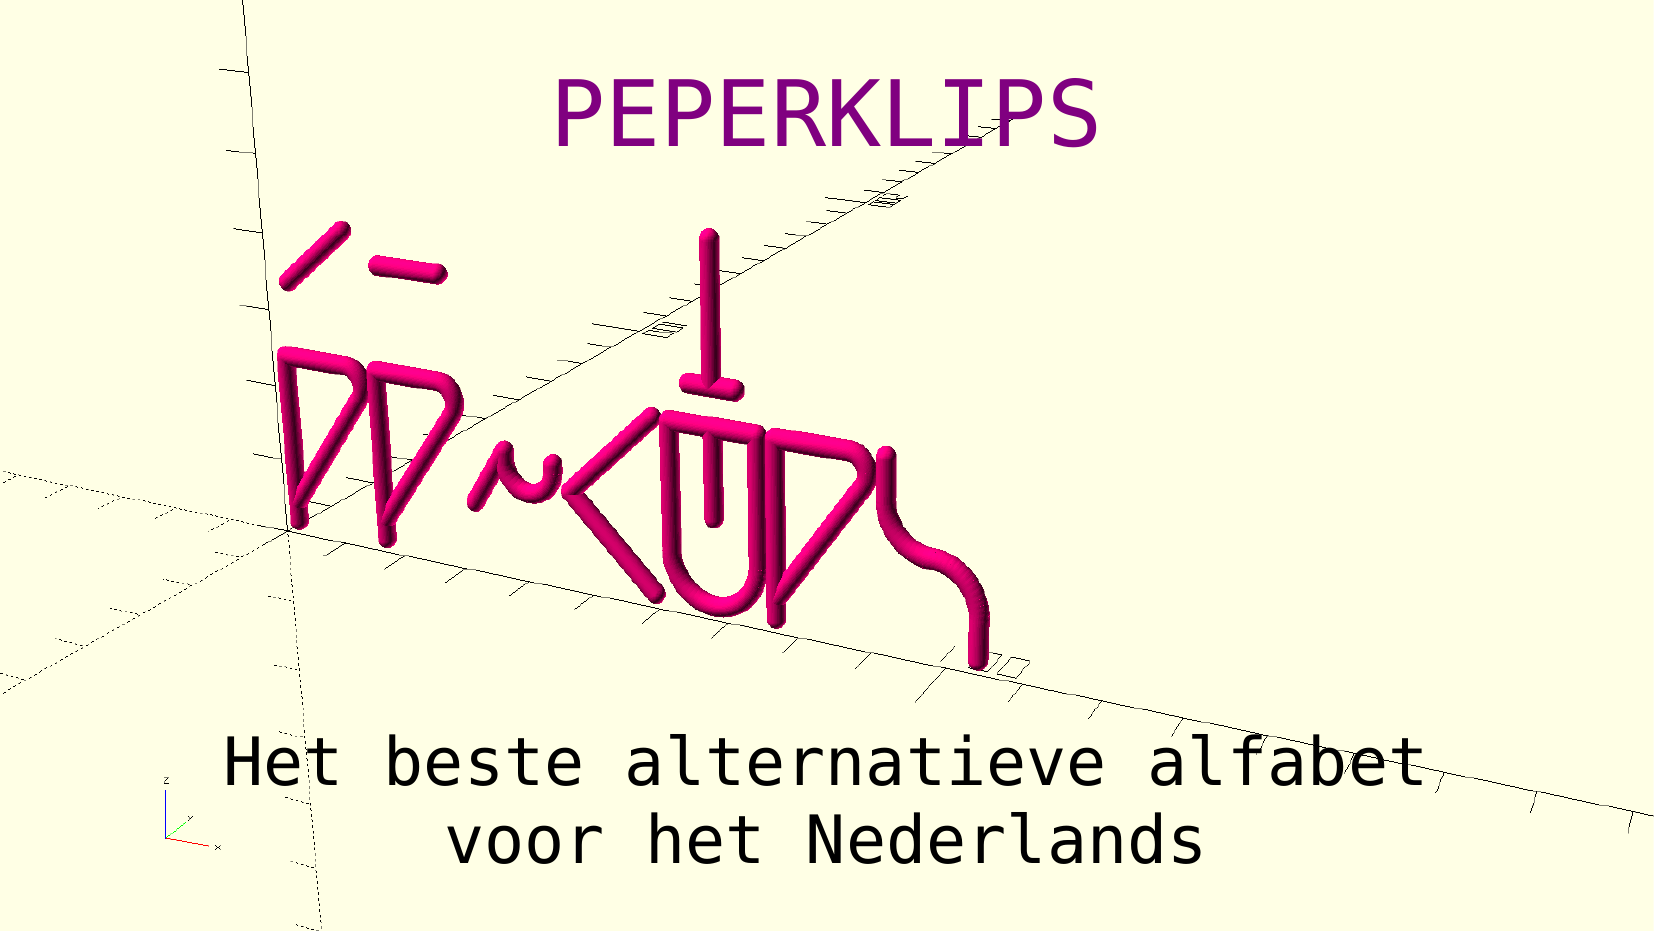

# PEPERKLIPS
Het beste alternatieve alfabet
voor het Nederlands